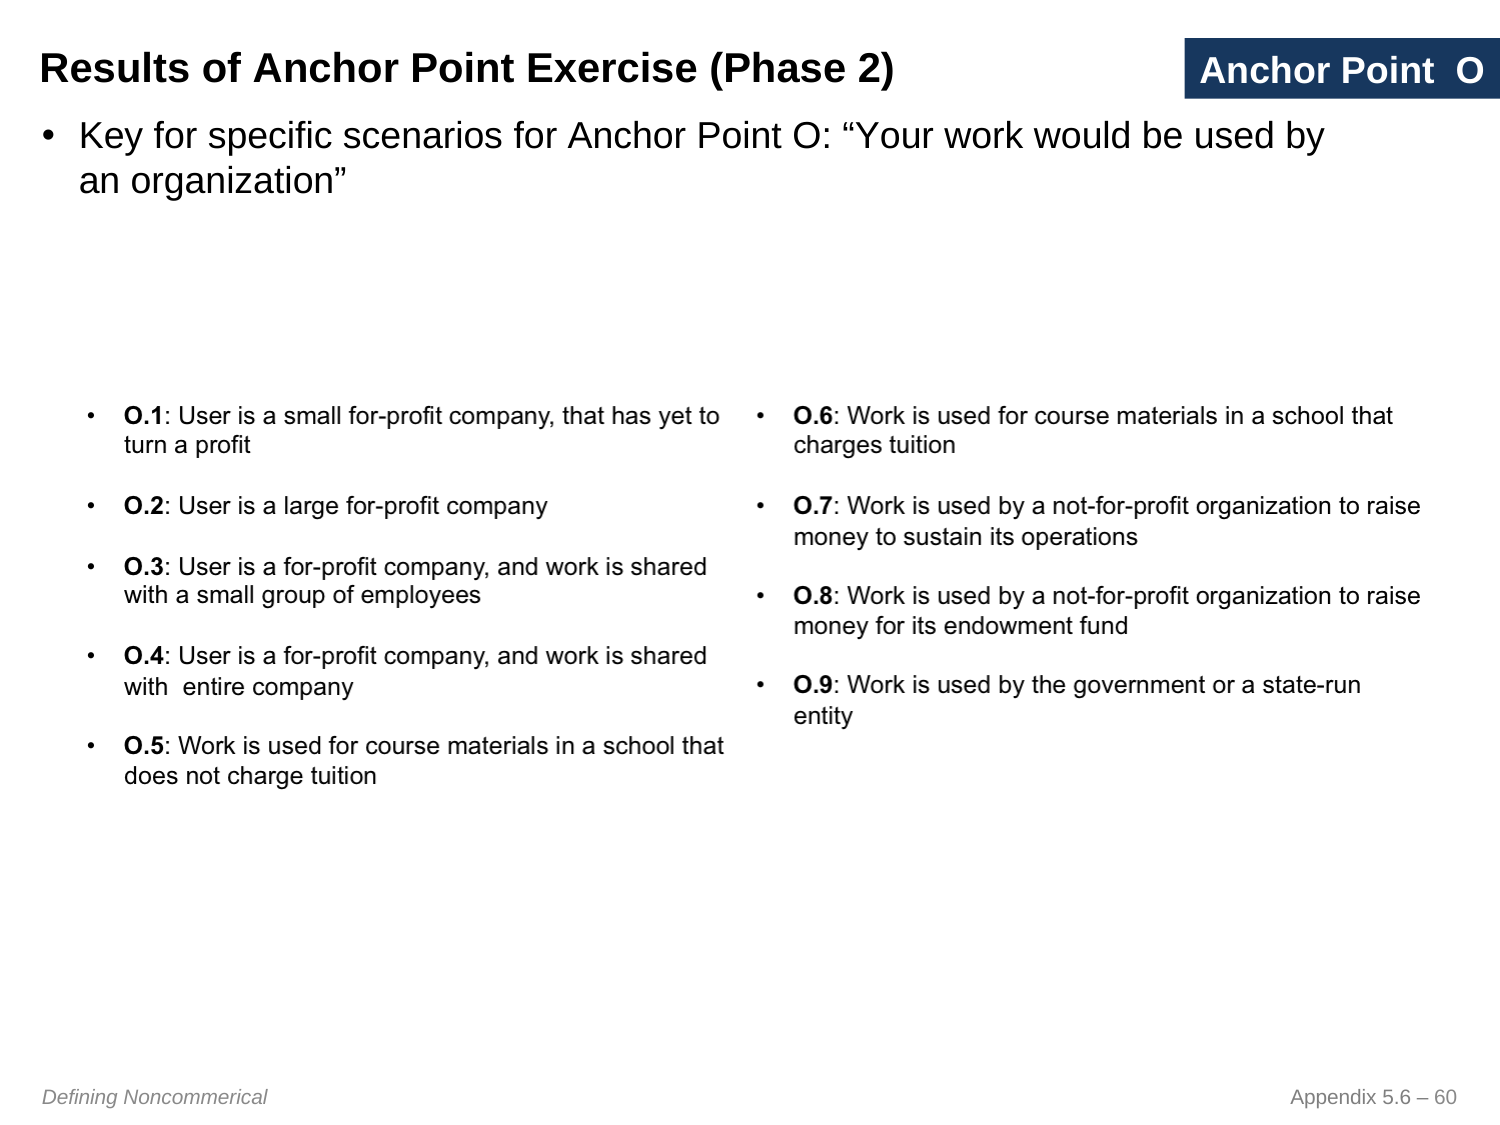

Results of Anchor Point Exercise (Phase 2)
Anchor Point O
Key for specific scenarios for Anchor Point O: “Your work would be used by an organization”
Defining Noncommerical
Appendix 5.6 –